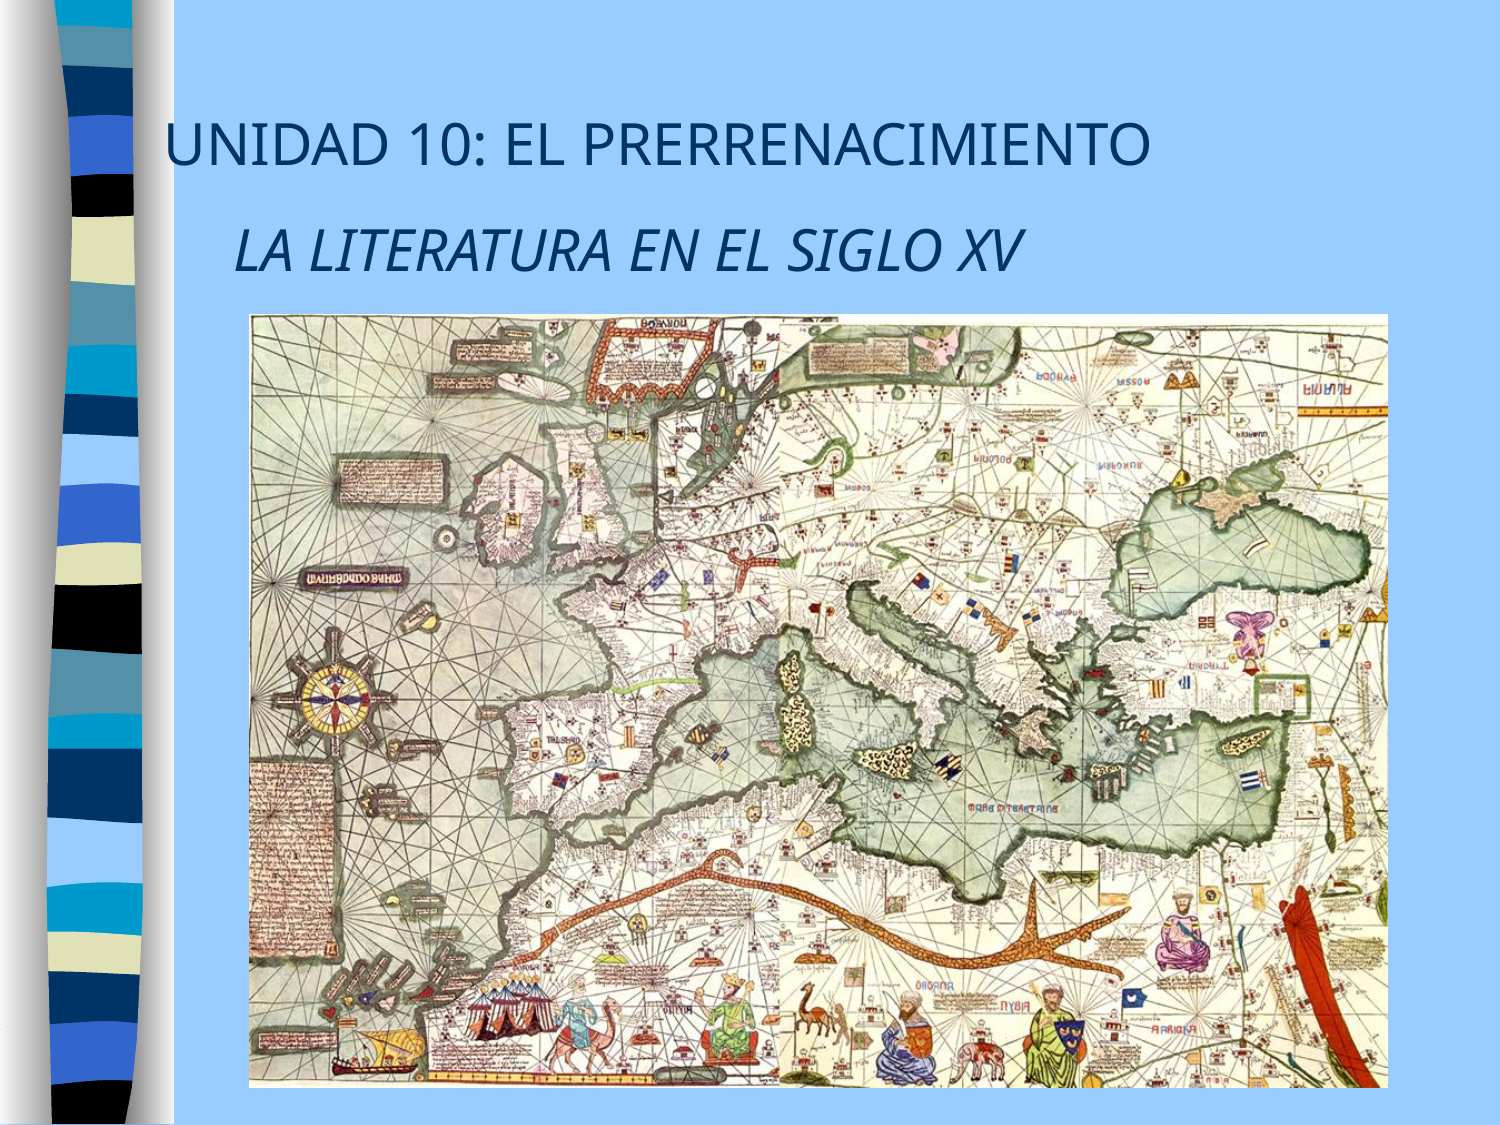

UNIDAD 10: EL PRERRENACIMIENTO
LA LITERATURA EN EL SIGLO XV